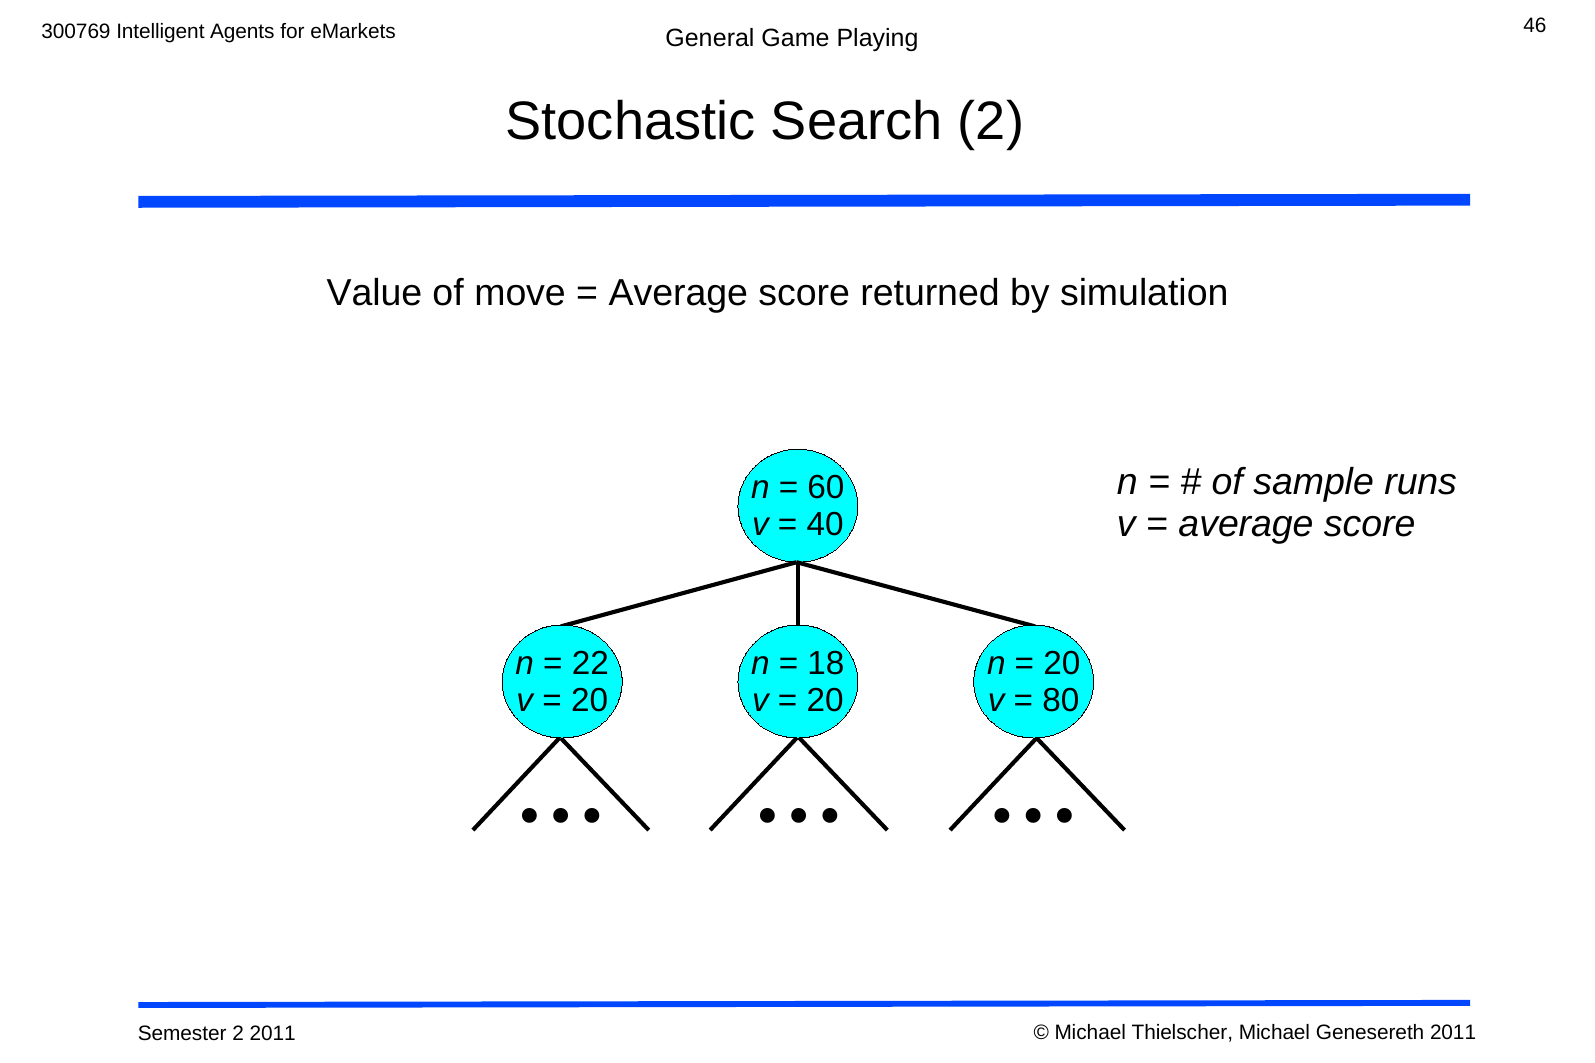

# Stochastic Search (2)
Value of move = Average score returned by simulation
n = 60
v = 40
n = # of sample runs
v = average score
n = 22
v = 20
n = 18
v = 20
n = 20
v = 80
 ...	...	...